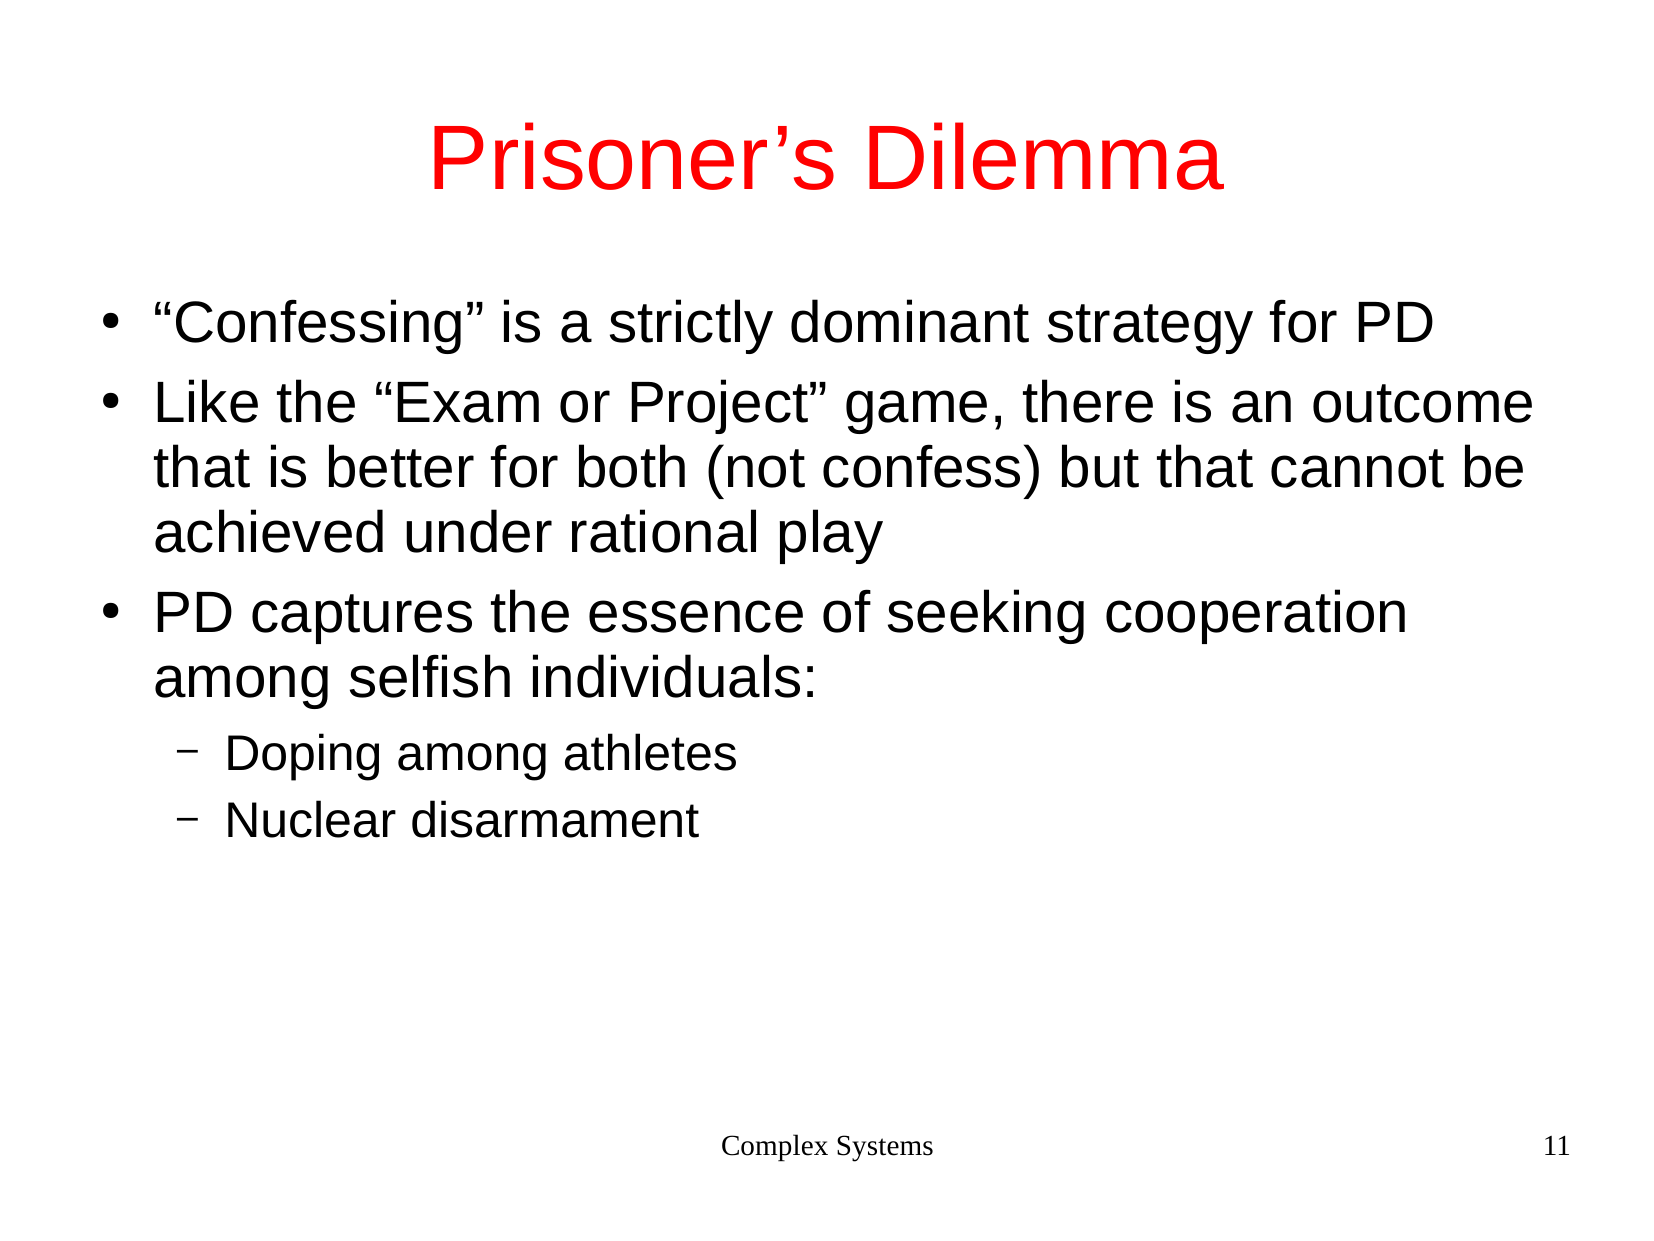

# Prisoner’s Dilemma
“Confessing” is a strictly dominant strategy for PD
Like the “Exam or Project” game, there is an outcome that is better for both (not confess) but that cannot be achieved under rational play
PD captures the essence of seeking cooperation among selfish individuals:
Doping among athletes
Nuclear disarmament
Complex Systems
11